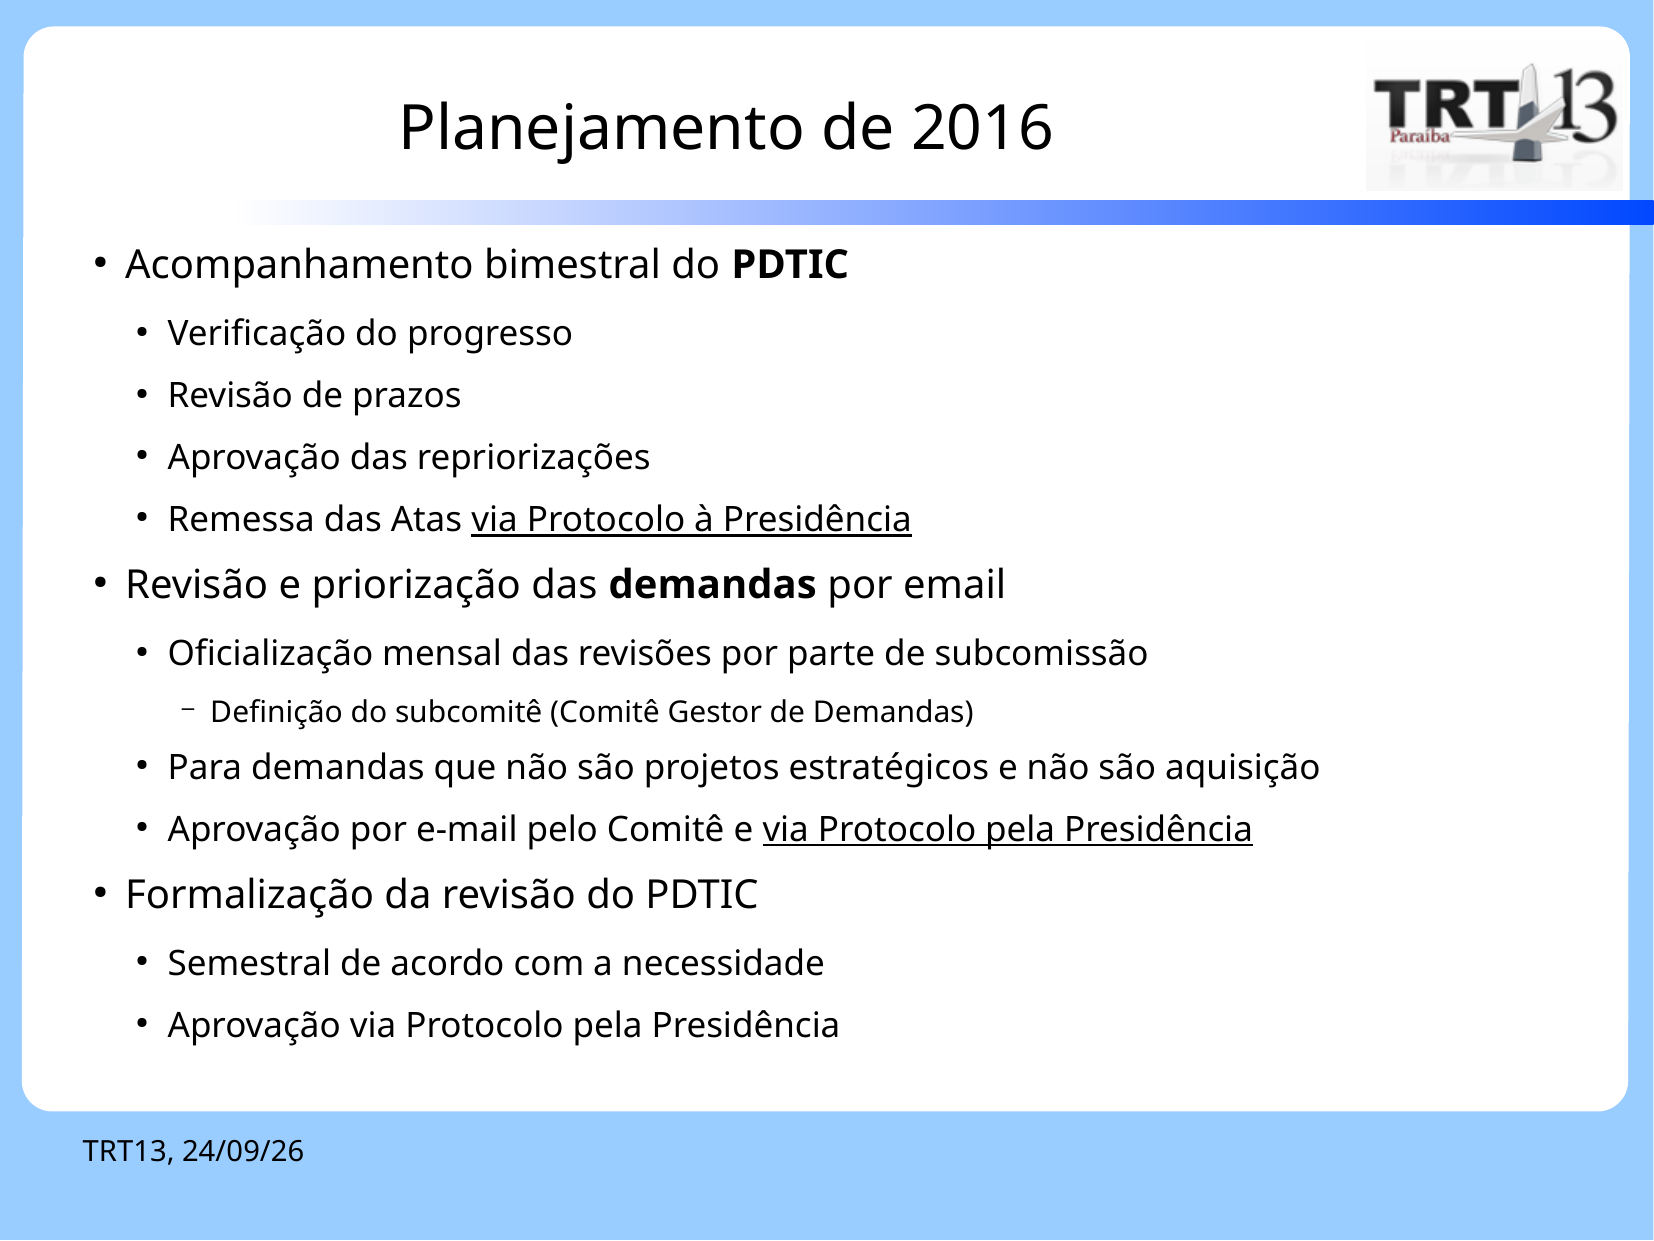

# Planejamento de 2016
Acompanhamento bimestral do PDTIC
Verificação do progresso
Revisão de prazos
Aprovação das repriorizações
Remessa das Atas via Protocolo à Presidência
Revisão e priorização das demandas por email
Oficialização mensal das revisões por parte de subcomissão
Definição do subcomitê (Comitê Gestor de Demandas)
Para demandas que não são projetos estratégicos e não são aquisição
Aprovação por e-mail pelo Comitê e via Protocolo pela Presidência
Formalização da revisão do PDTIC
Semestral de acordo com a necessidade
Aprovação via Protocolo pela Presidência